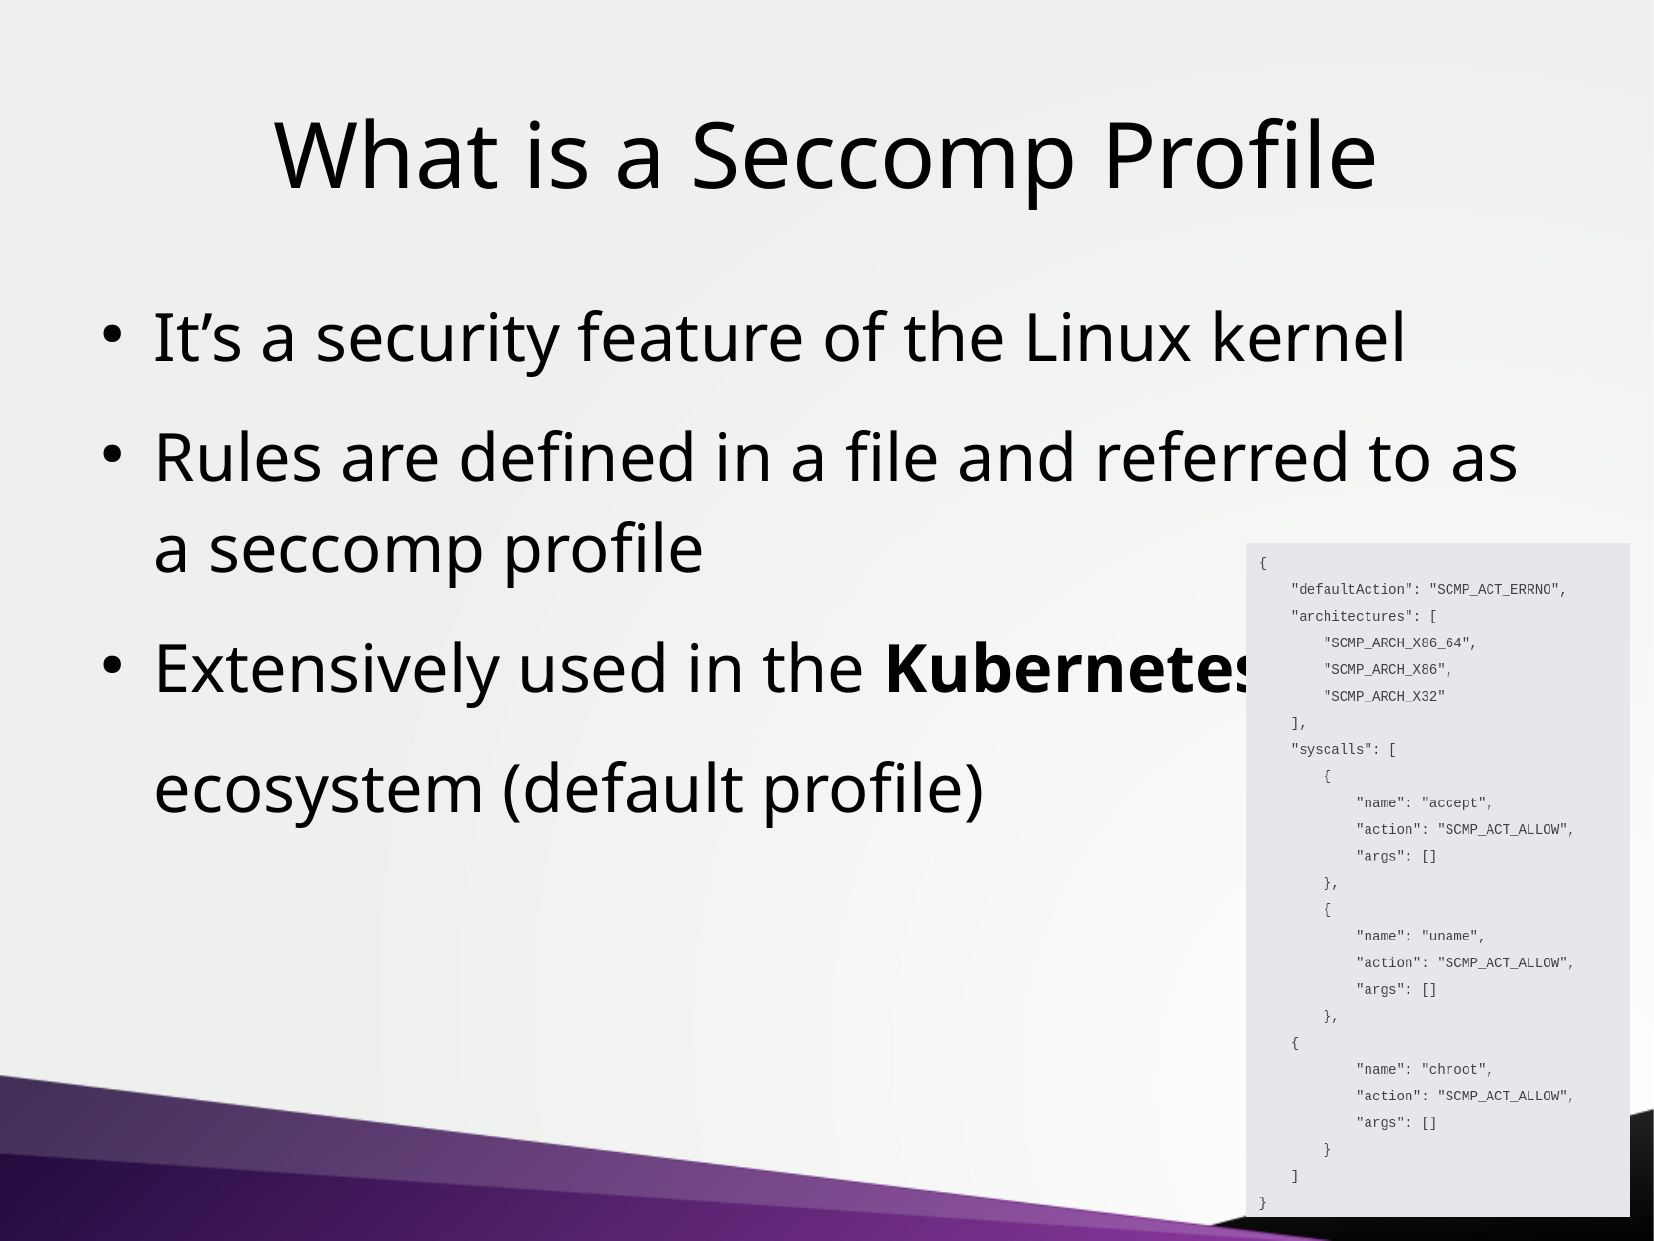

# What is a Seccomp Profile
It’s a security feature of the Linux kernel
Rules are defined in a file and referred to as a seccomp profile
Extensively used in the Kubernetes
ecosystem (default profile)